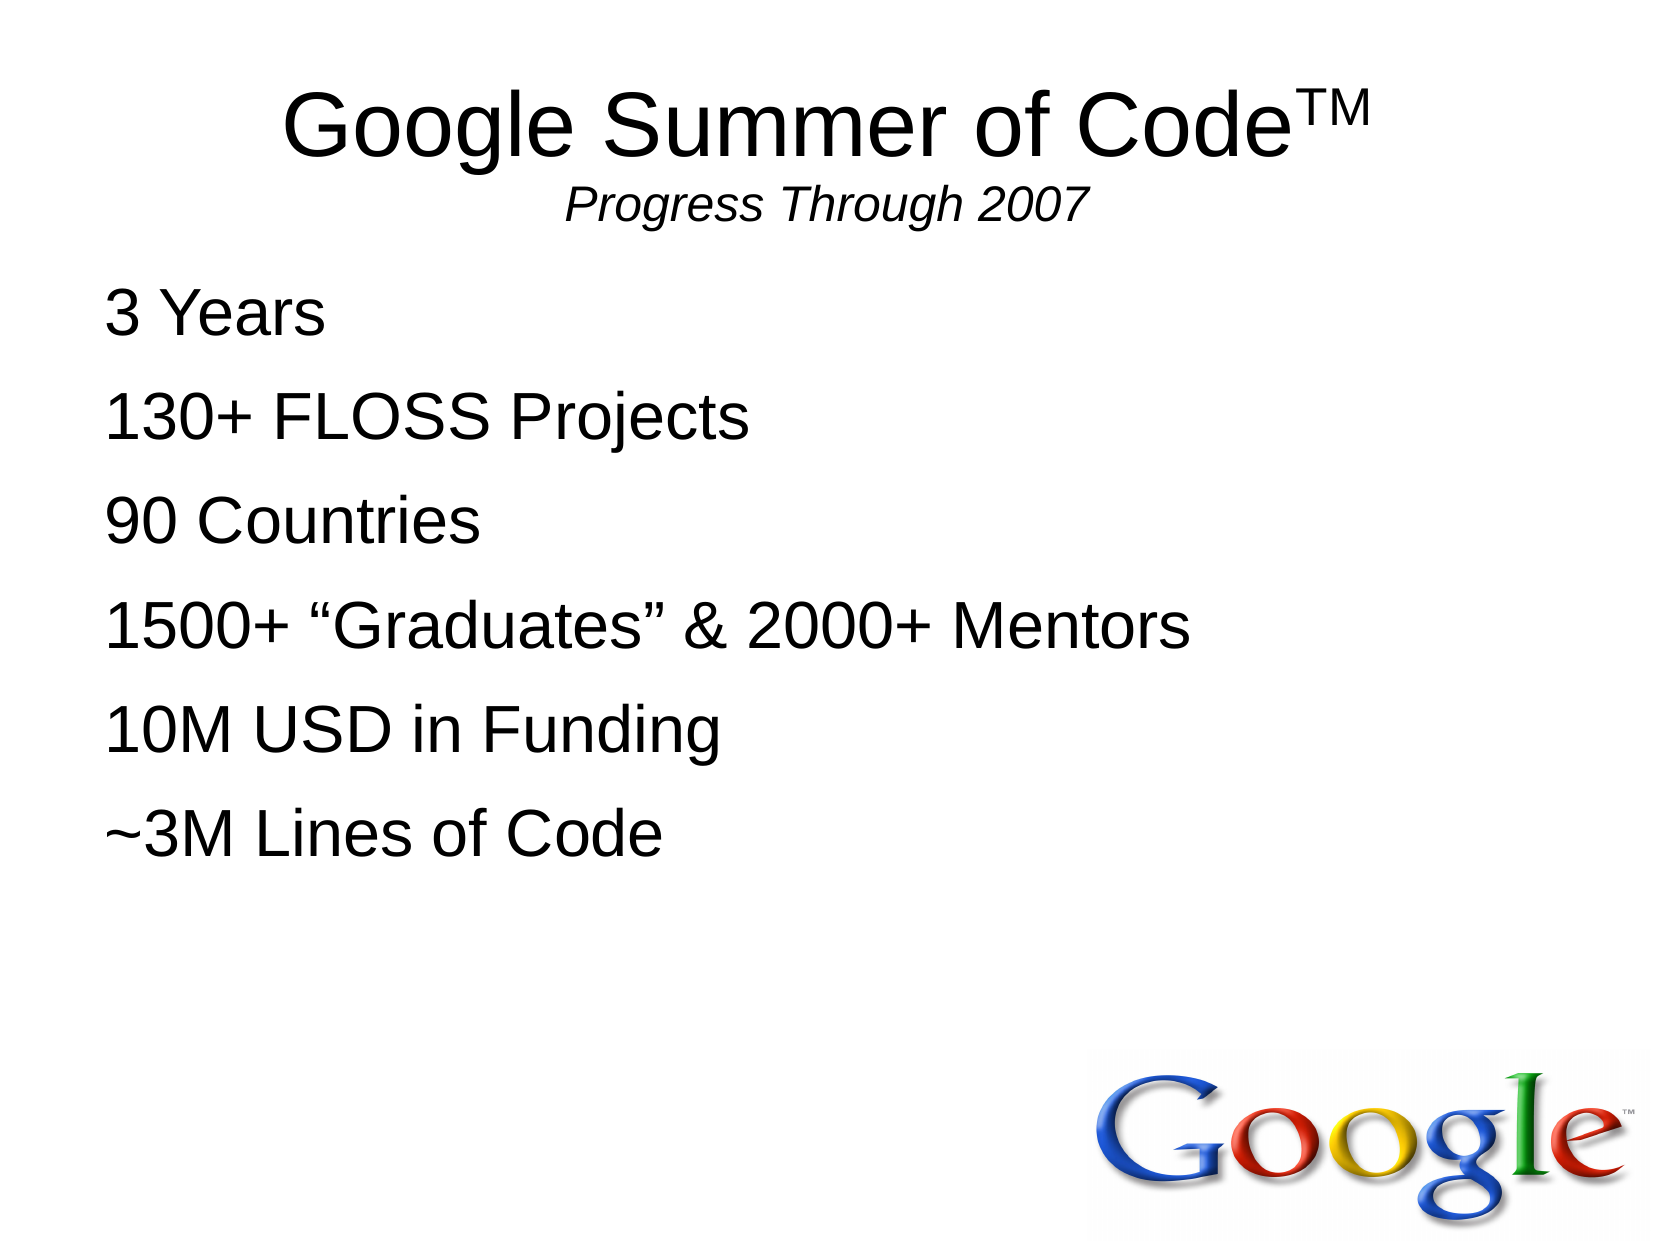

# Google Summer of CodeTM Progress Through 2007
3 Years
130+ FLOSS Projects
90 Countries
1500+ “Graduates” & 2000+ Mentors
10M USD in Funding
~3M Lines of Code